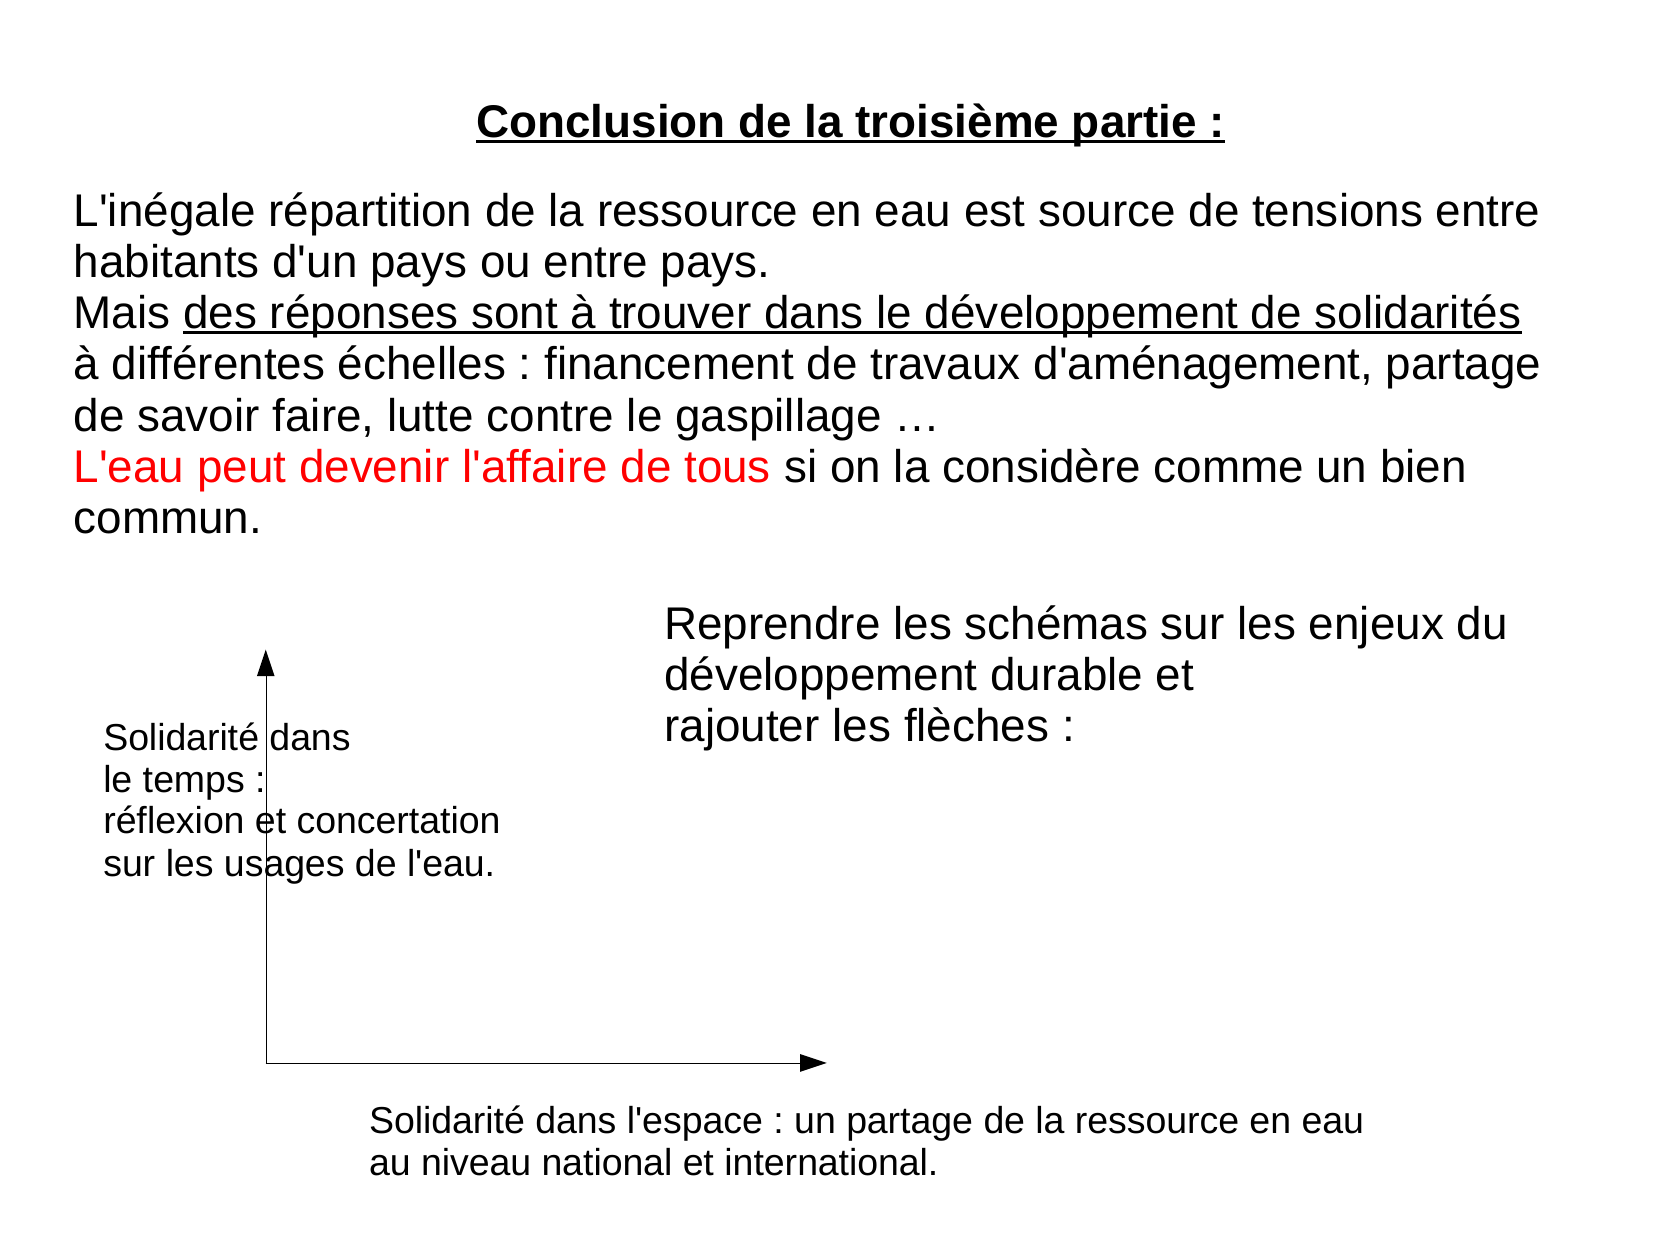

Conclusion de la troisième partie :
L'inégale répartition de la ressource en eau est source de tensions entre
habitants d'un pays ou entre pays.
Mais des réponses sont à trouver dans le développement de solidarités
à différentes échelles : financement de travaux d'aménagement, partage
de savoir faire, lutte contre le gaspillage …
L'eau peut devenir l'affaire de tous si on la considère comme un bien
commun.
Reprendre les schémas sur les enjeux du développement durable et
rajouter les flèches :
Solidarité dans
le temps :
réflexion et concertation
sur les usages de l'eau.
Solidarité dans l'espace : un partage de la ressource en eau
au niveau national et international.